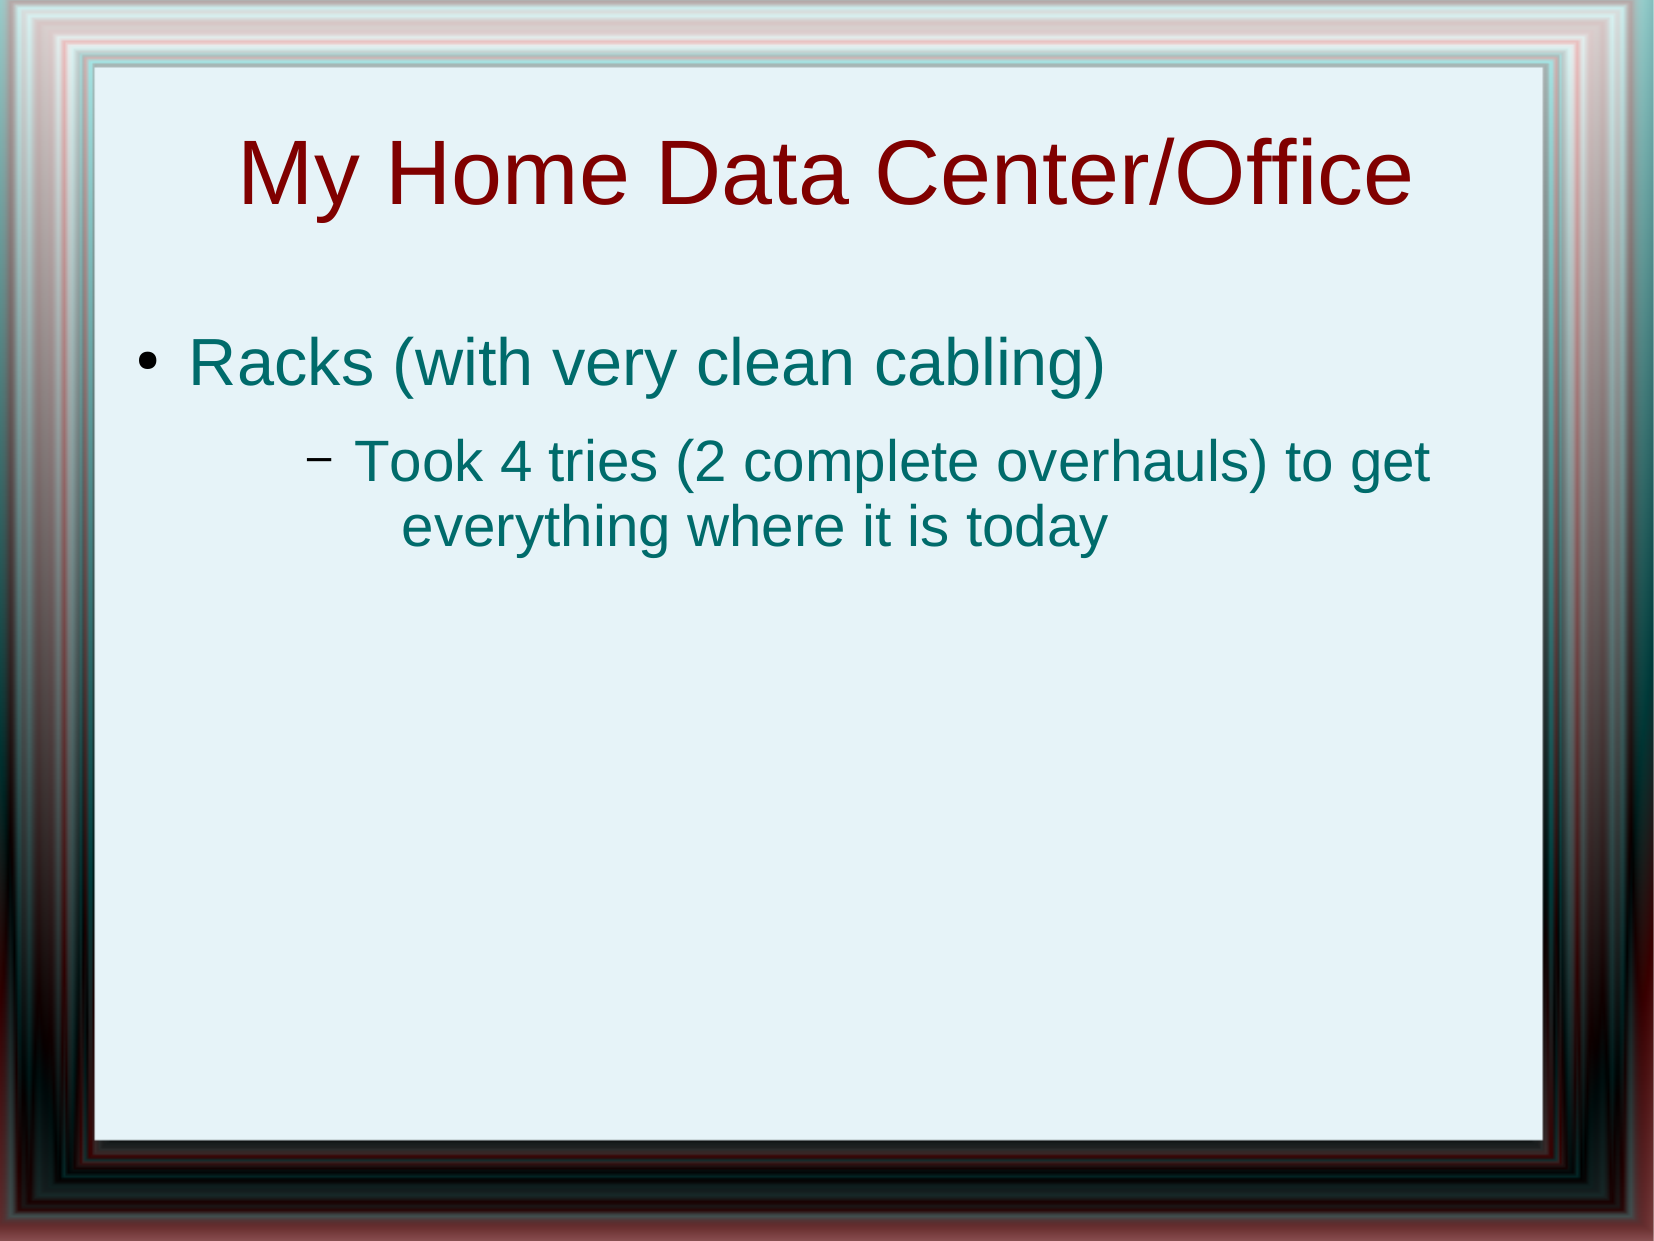

# My Home Data Center/Office
Racks (with very clean cabling)
Took 4 tries (2 complete overhauls) to get everything where it is today